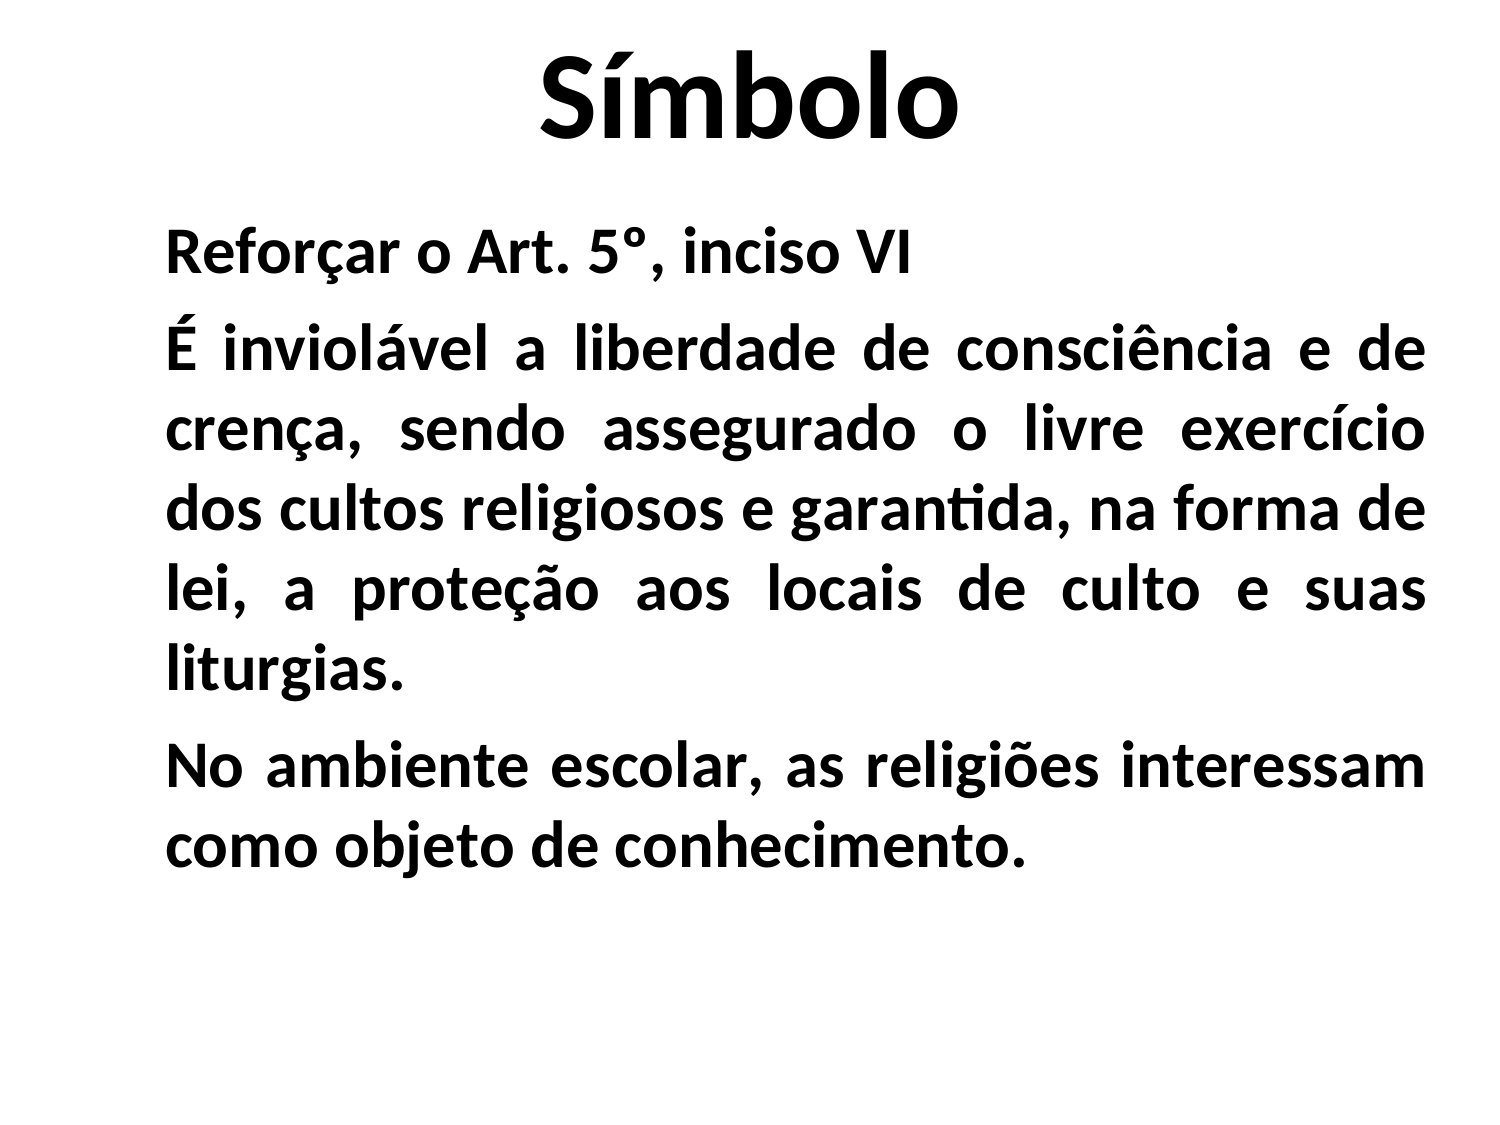

# Símbolo
	Reforçar o Art. 5º, inciso VI
	É inviolável a liberdade de consciência e de crença, sendo assegurado o livre exercício dos cultos religiosos e garantida, na forma de lei, a proteção aos locais de culto e suas liturgias.
	No ambiente escolar, as religiões interessam como objeto de conhecimento.